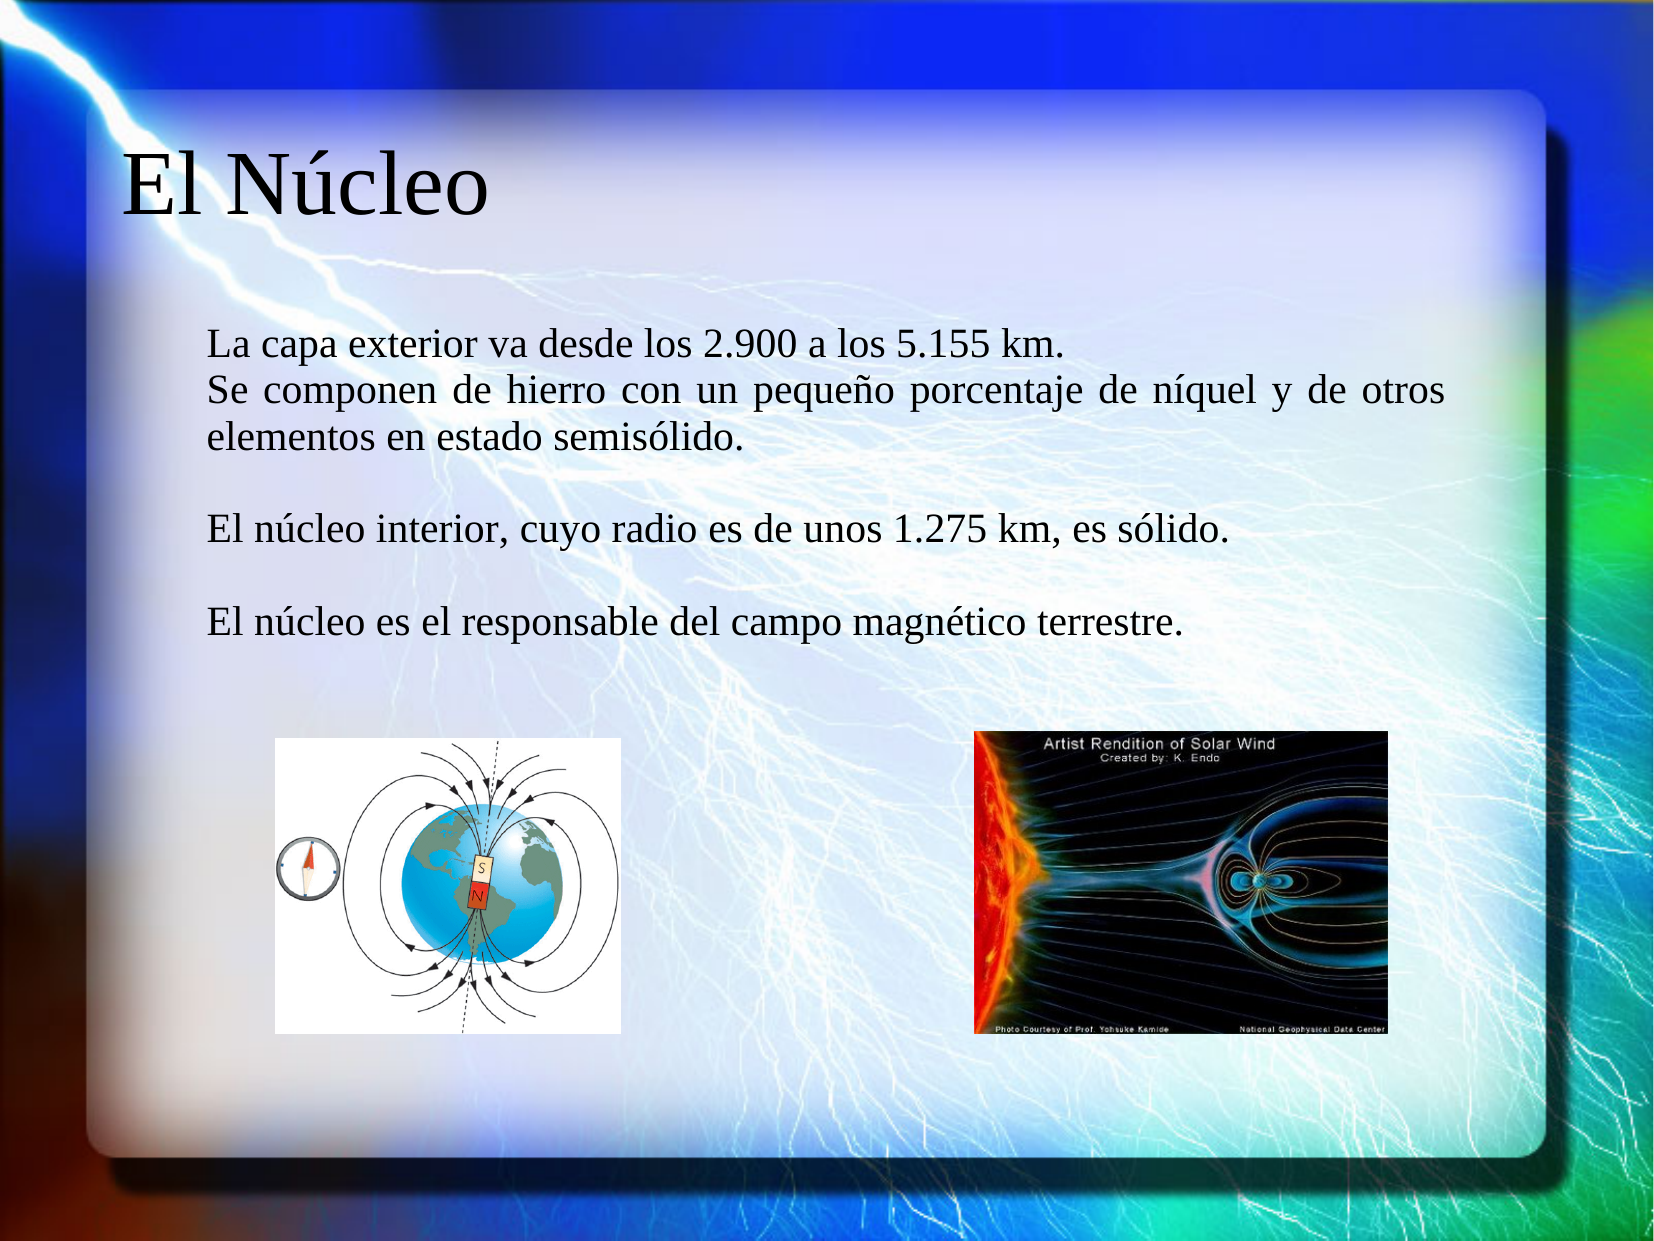

# El Núcleo
La capa exterior va desde los 2.900 a los 5.155 km.
Se componen de hierro con un pequeño porcentaje de níquel y de otros elementos en estado semisólido.
El núcleo interior, cuyo radio es de unos 1.275 km, es sólido.
El núcleo es el responsable del campo magnético terrestre.